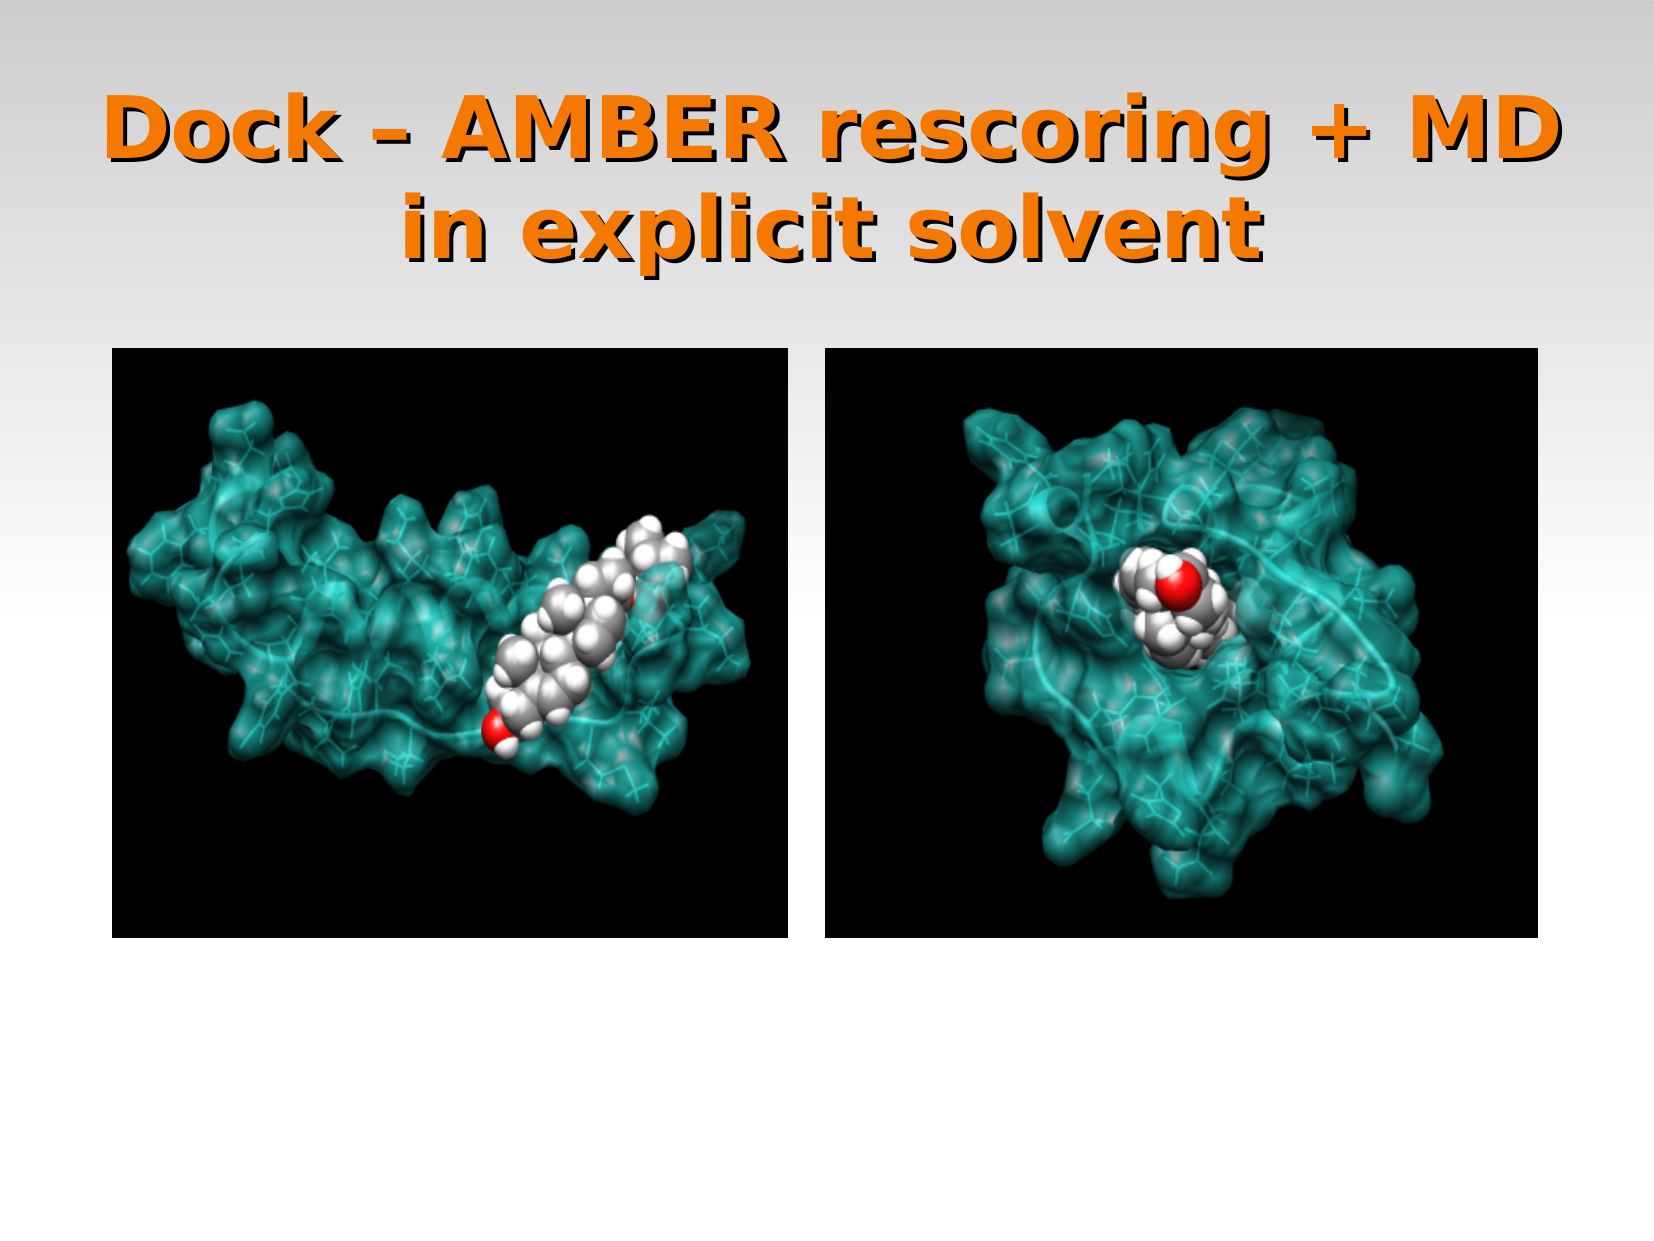

# Dock – AMBER rescoring + MD in explicit solvent